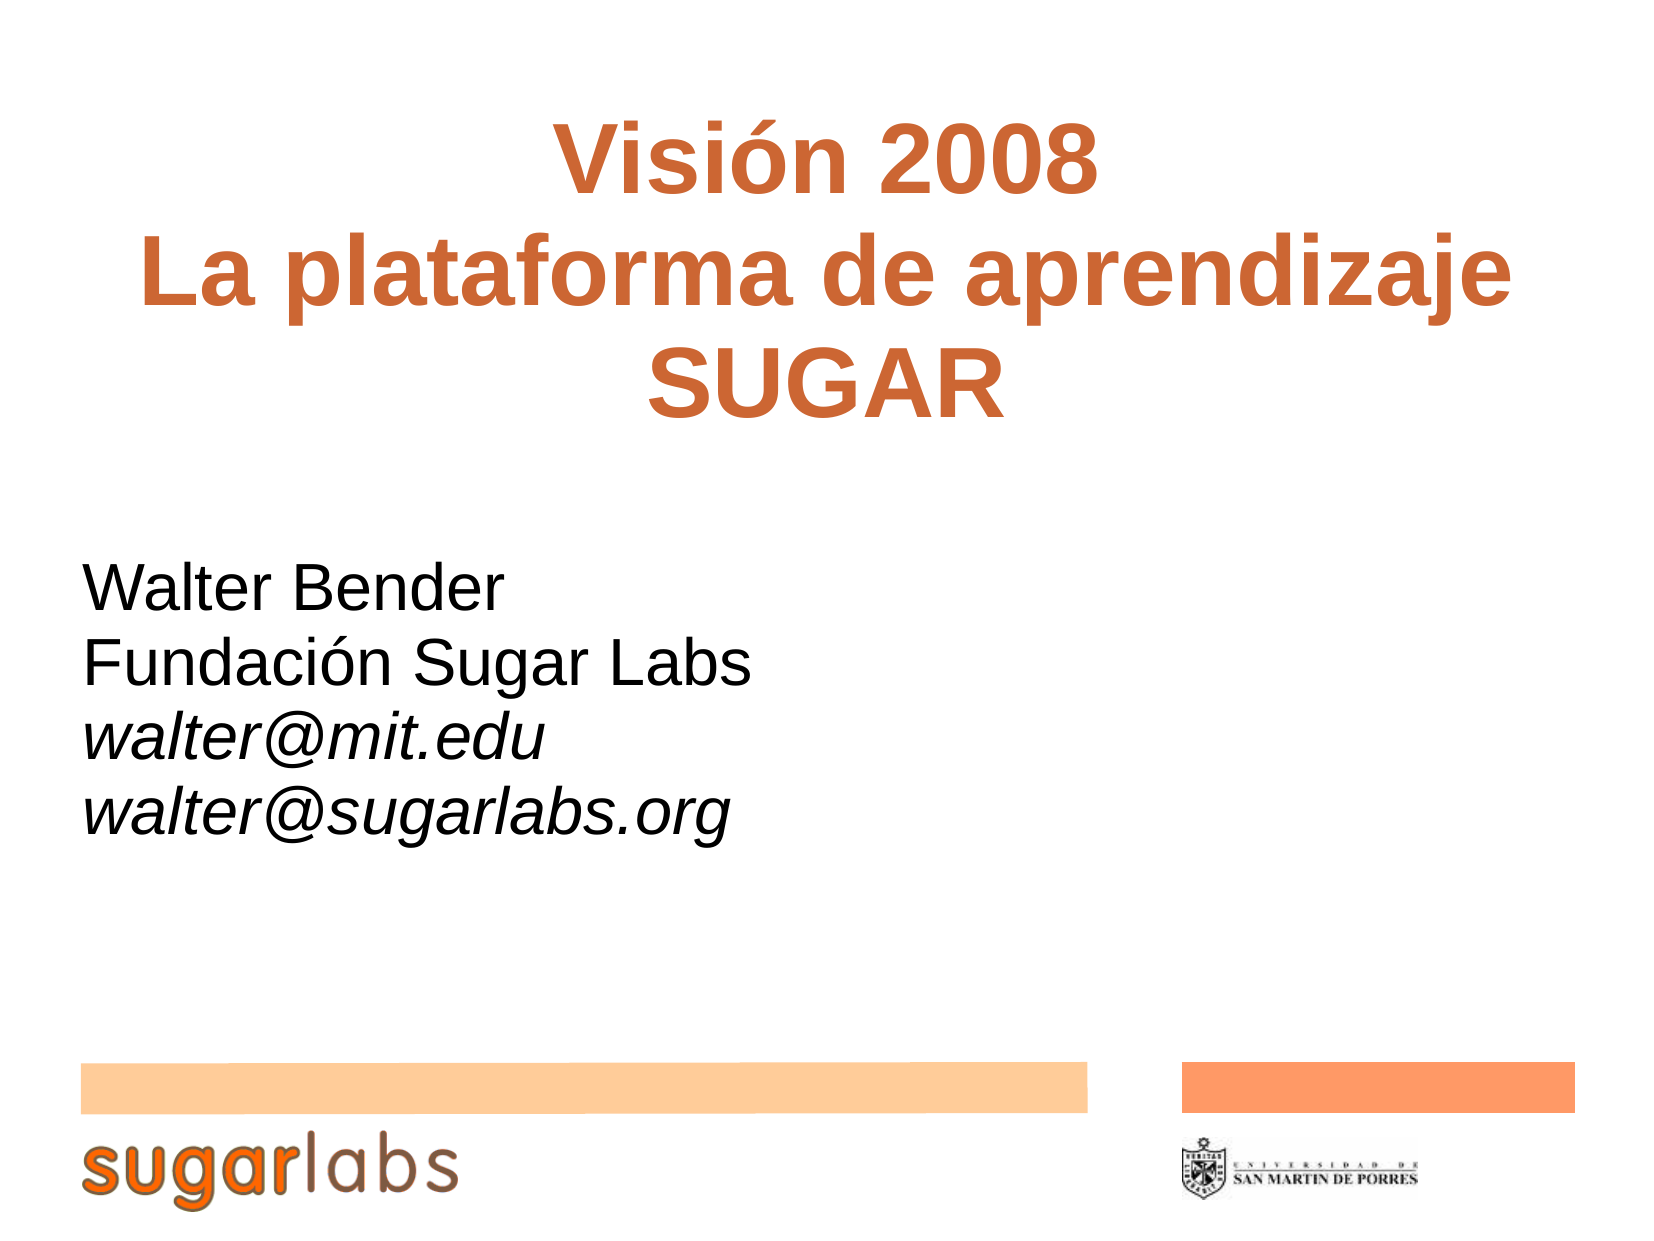

# Visión 2008 La plataforma de aprendizaje SUGAR
Walter Bender
Fundación Sugar Labs
walter@mit.edu
walter@sugarlabs.org